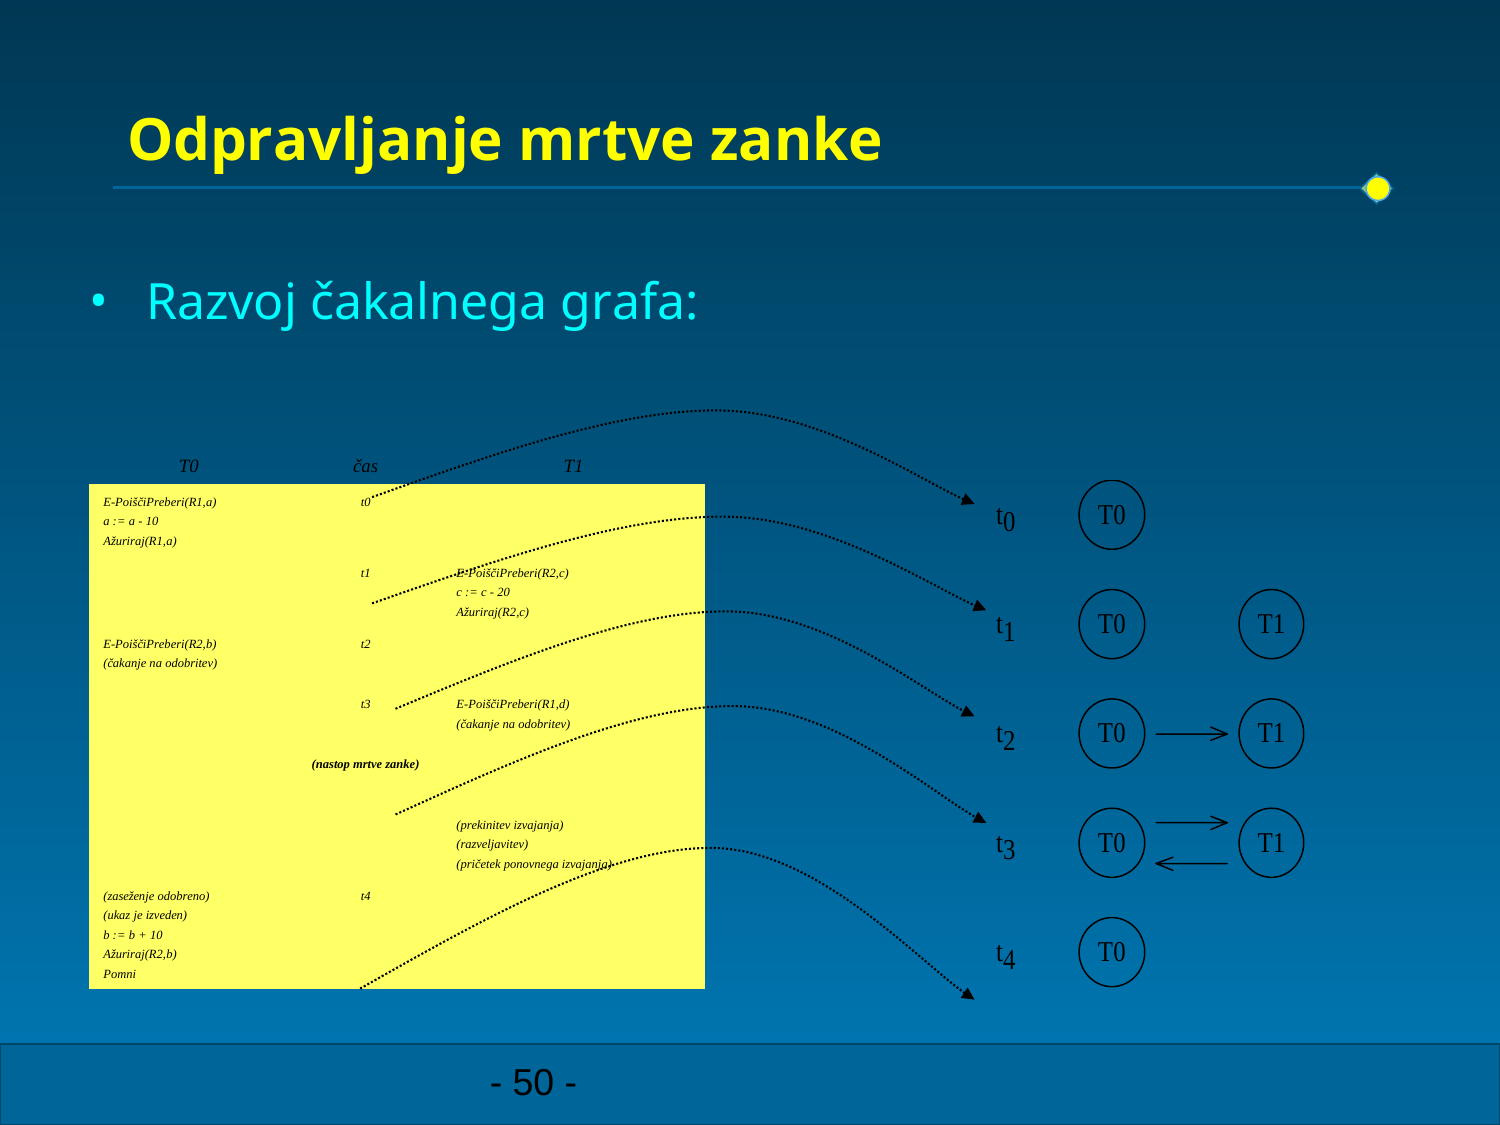

# Odpravljanje mrtve zanke
Razvoj čakalnega grafa:
| T0 | čas | T1 |
| --- | --- | --- |
| E-PoiščiPreberi(R1,a) a := a - 10 Ažuriraj(R1,a) | t0 | |
| | t1 | E-PoiščiPreberi(R2,c) c := c - 20 Ažuriraj(R2,c) |
| E-PoiščiPreberi(R2,b) (čakanje na odobritev) | t2 | |
| | t3 | E-PoiščiPreberi(R1,d) (čakanje na odobritev) |
| | (nastop mrtve zanke) | |
| | | (prekinitev izvajanja) (razveljavitev) (pričetek ponovnega izvajanja) |
| (zaseženje odobreno) (ukaz je izveden) b := b + 10 Ažuriraj(R2,b) Pomni | t4 | |